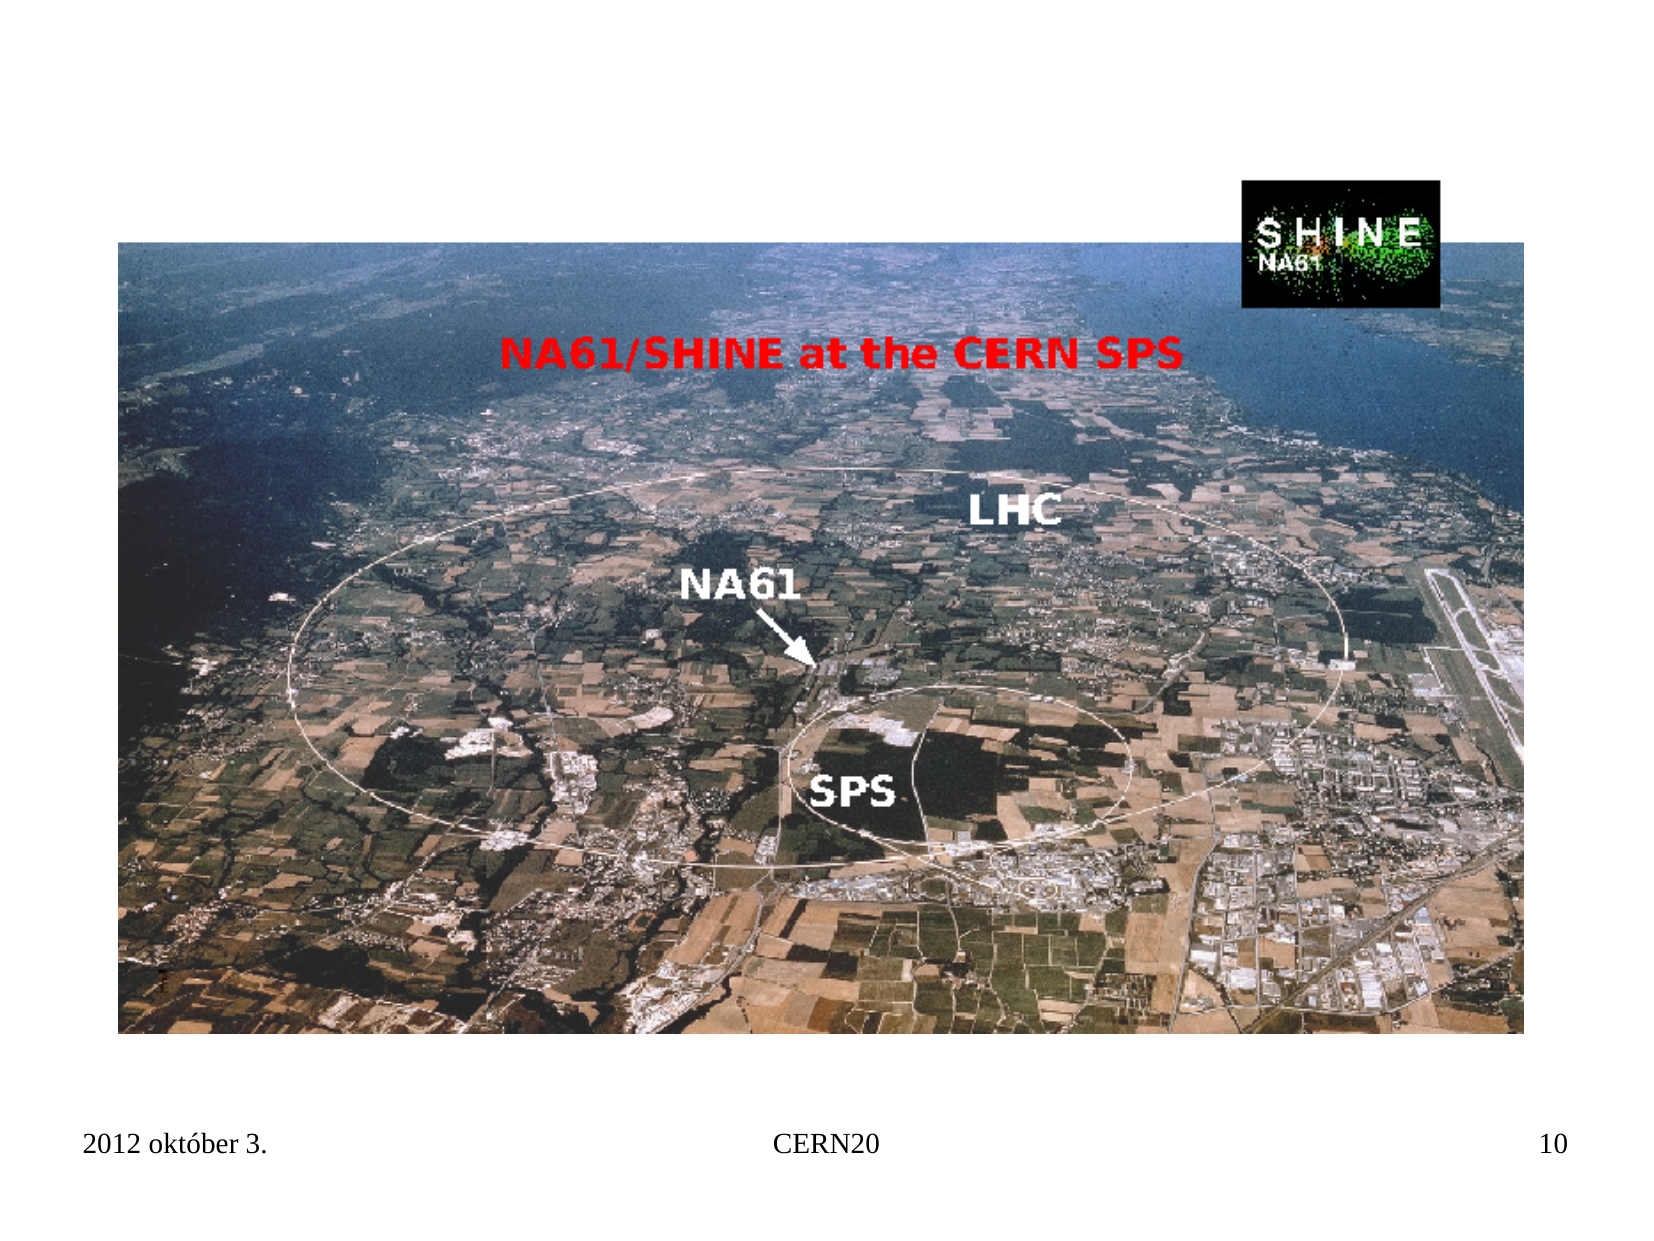

Pb+Pb @ 80A GeV/c
 NA61/SHINE 2011
2012 október 3.
CERN20
10